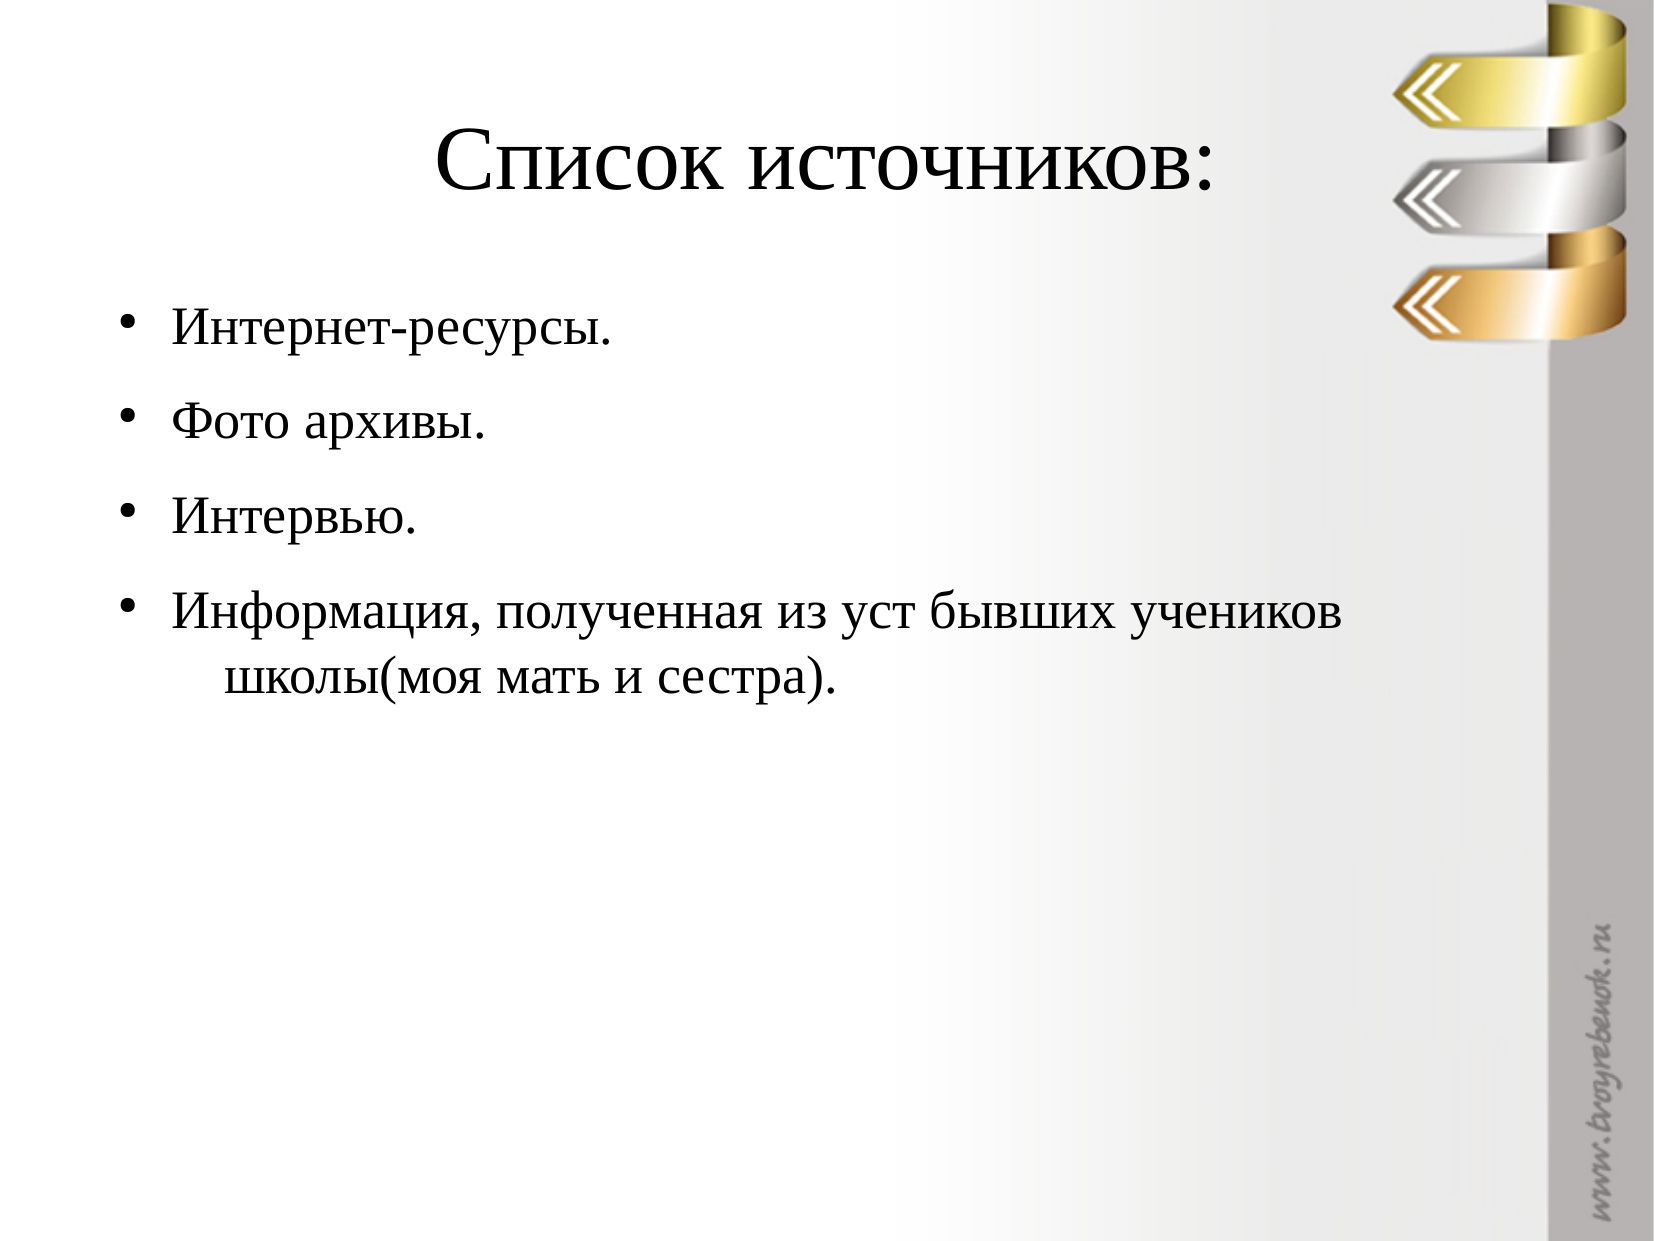

# Список источников:
Интернет-ресурсы.
Фото архивы.
Интервью.
Информация, полученная из уст бывших учеников школы(моя мать и сестра).